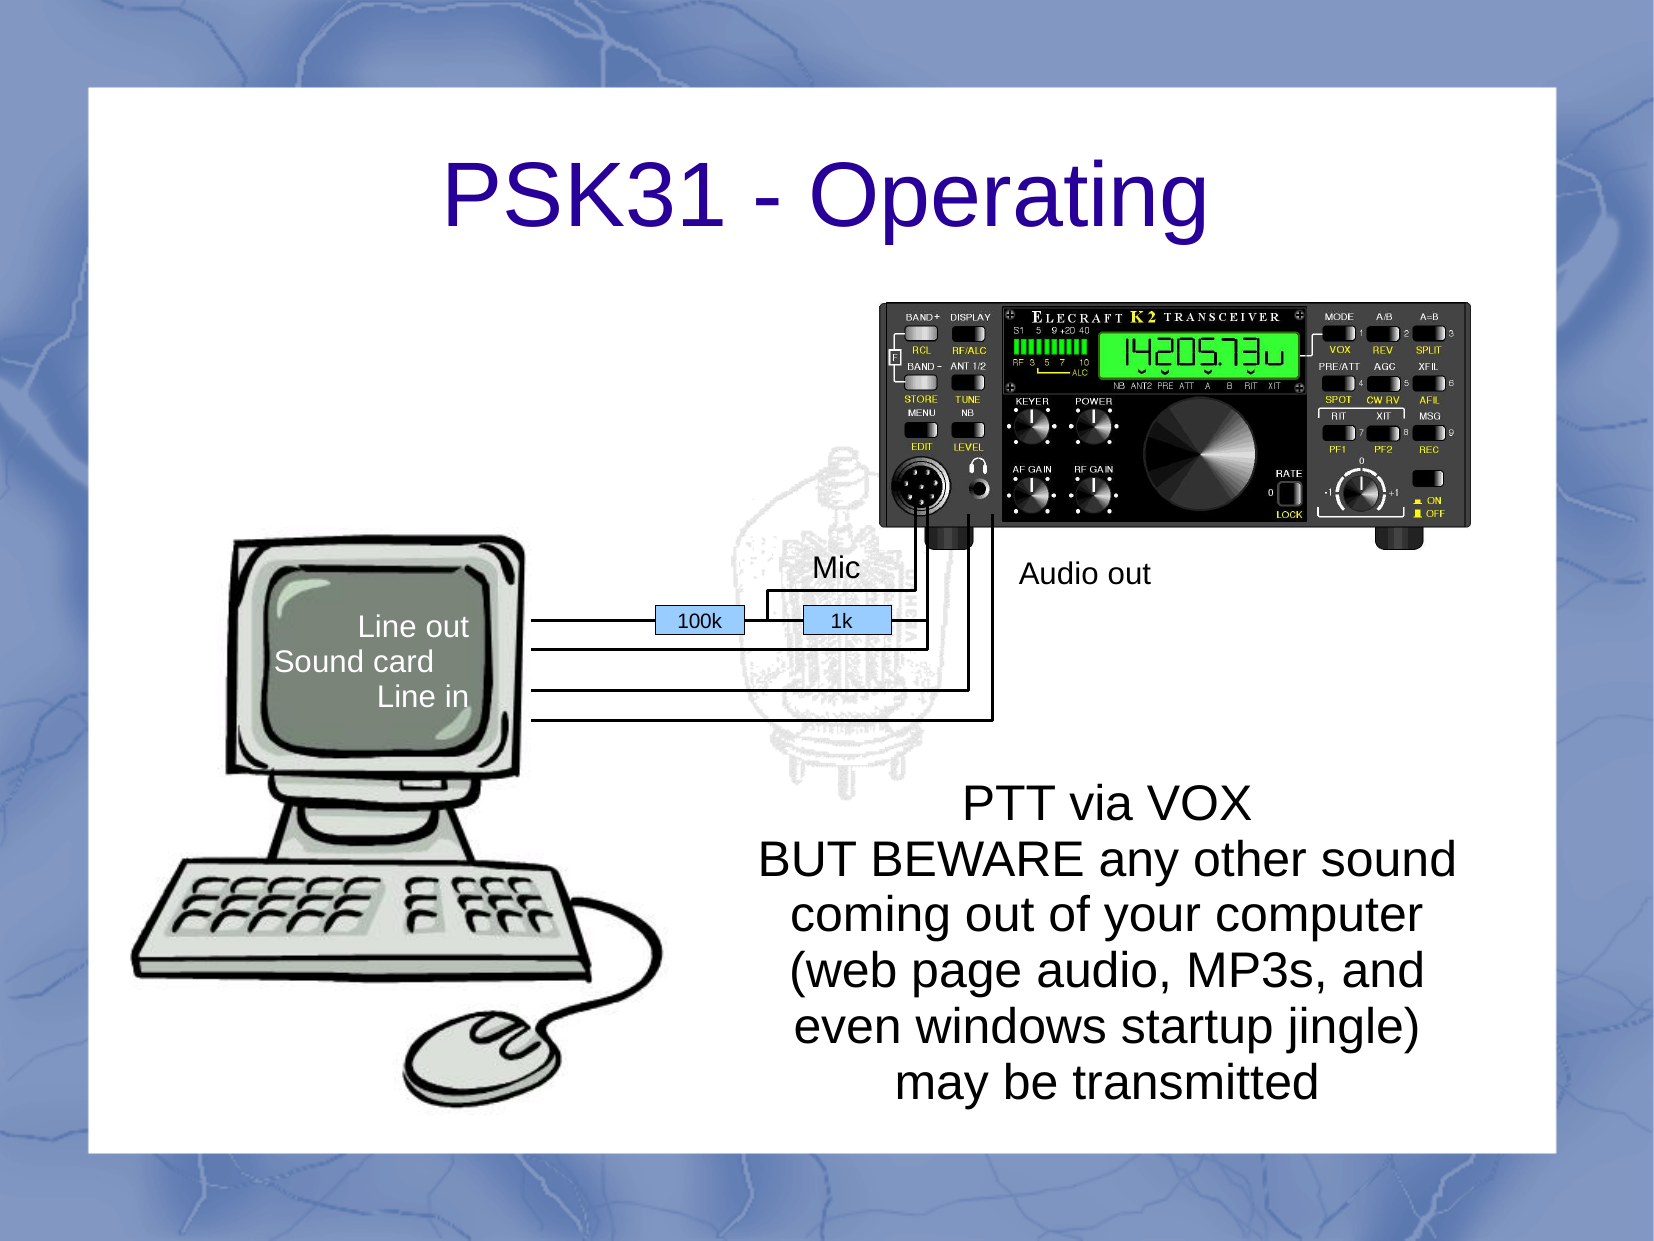

# PSK31 - Operating
Mic
Audio out
Line out
Sound card
Line in
100k
1k
PTT via VOX
BUT BEWARE any other sound coming out of your computer (web page audio, MP3s, and even windows startup jingle) may be transmitted